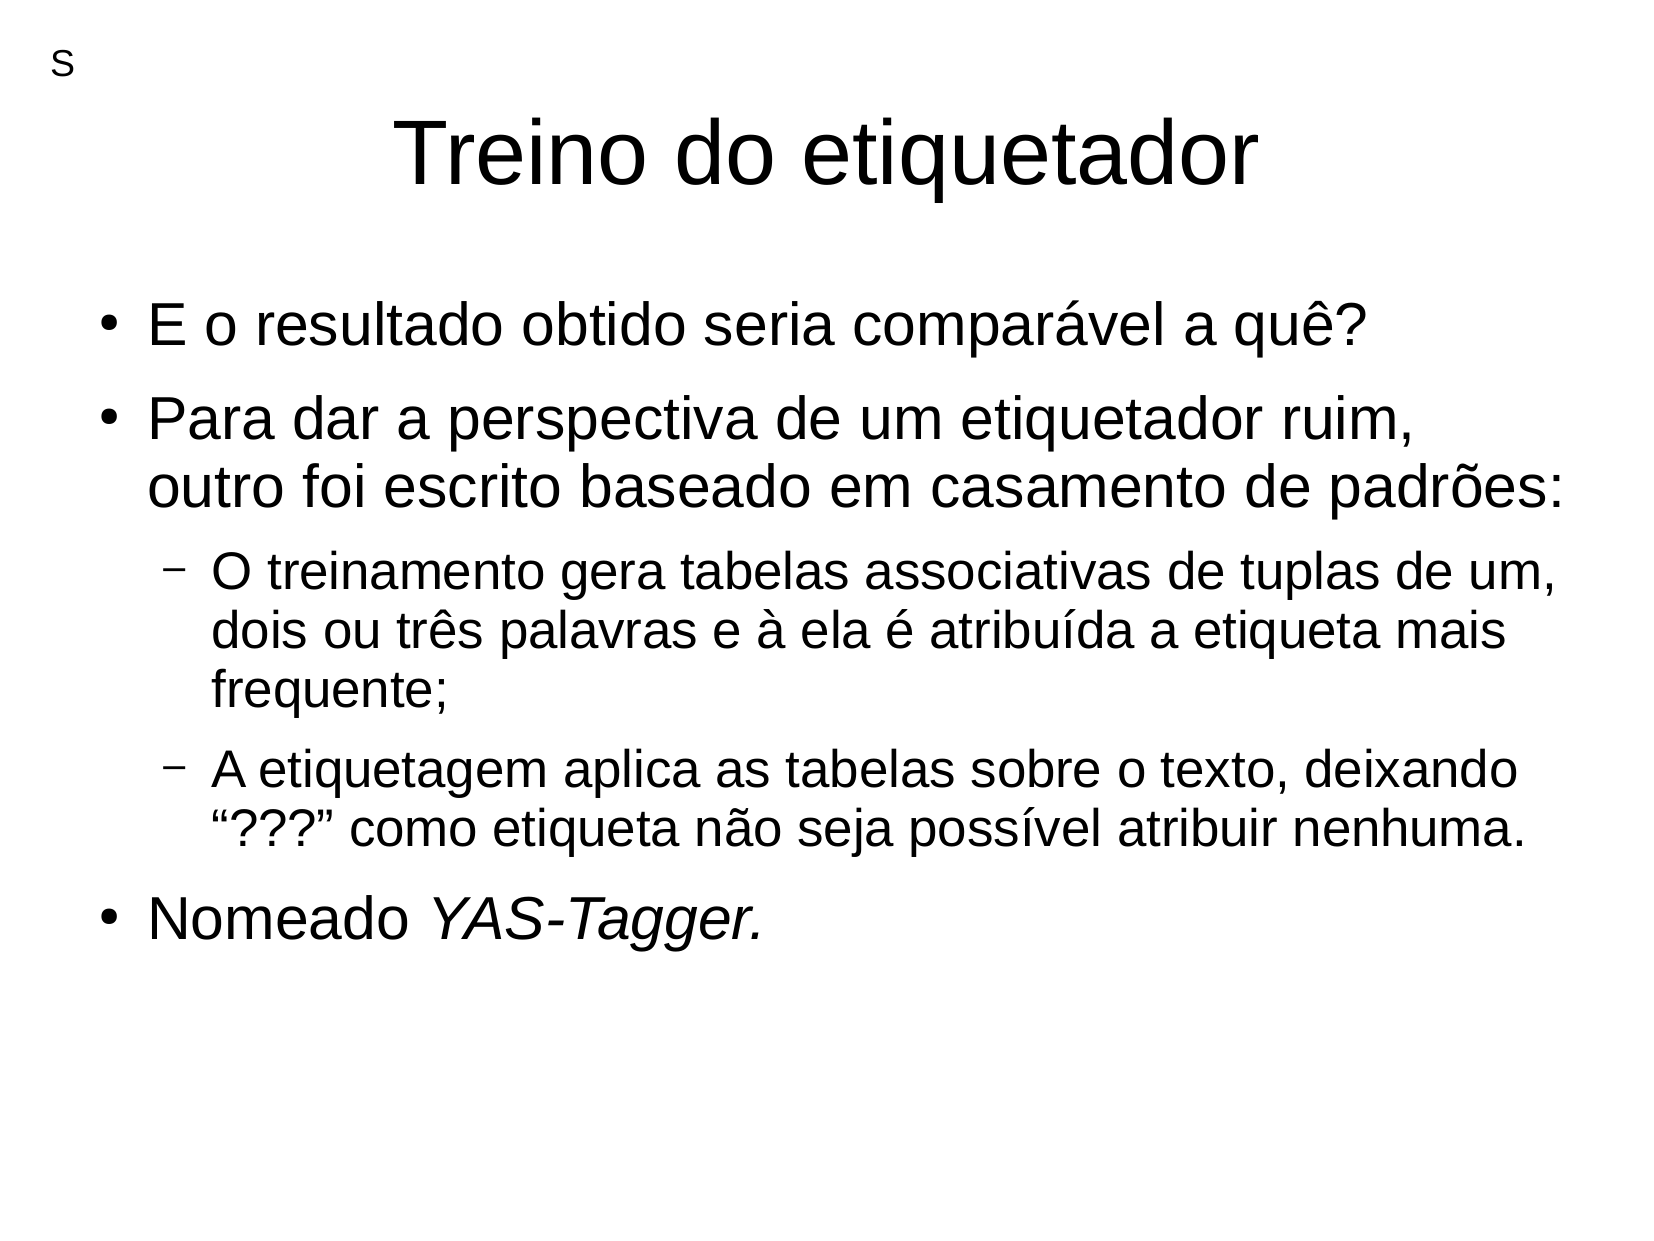

S
# Treino do etiquetador
E o resultado obtido seria comparável a quê?
Para dar a perspectiva de um etiquetador ruim, outro foi escrito baseado em casamento de padrões:
O treinamento gera tabelas associativas de tuplas de um, dois ou três palavras e à ela é atribuída a etiqueta mais frequente;
A etiquetagem aplica as tabelas sobre o texto, deixando “???” como etiqueta não seja possível atribuir nenhuma.
Nomeado YAS-Tagger.